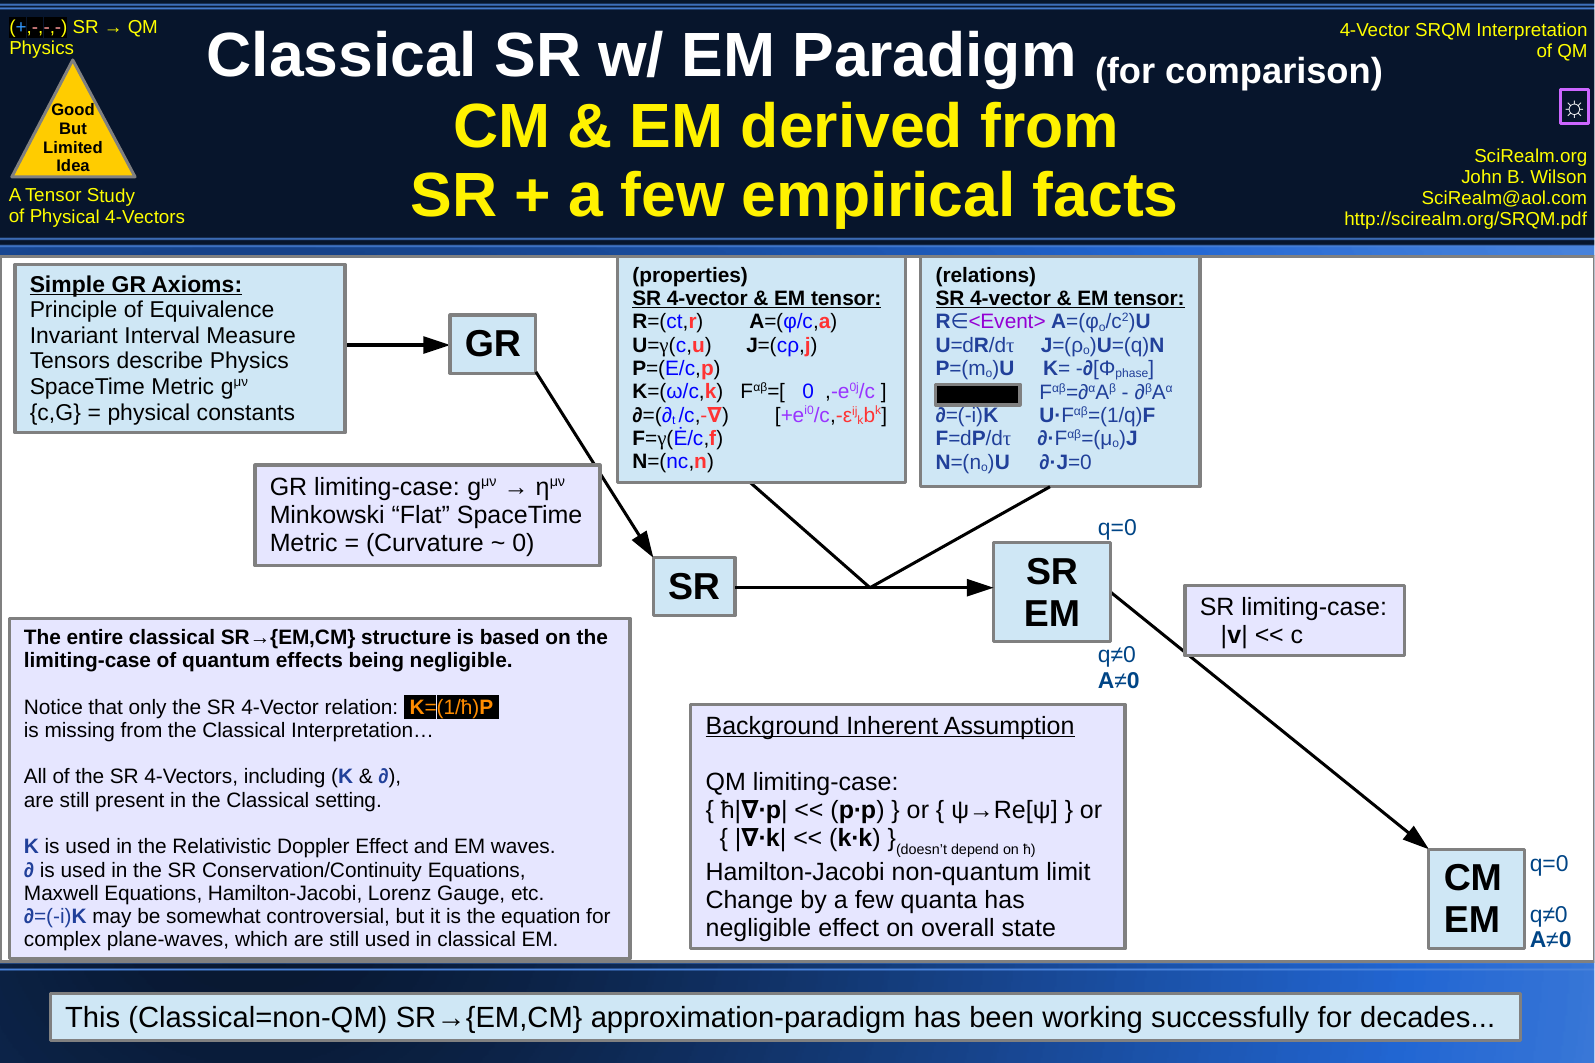

# Classical SR w/ EM Paradigm (for comparison) CM & EM derived from SR + a few empirical facts
(+,-,-,-) SR → QM
Physics
A Tensor Study
of Physical 4-Vectors
4-Vector SRQM Interpretation
of QM
SciRealm.org
John B. Wilson
SciRealm@aol.com
http://scirealm.org/SRQM.pdf
Good
But
Limited
Idea
☼
(properties)
SR 4-vector & EM tensor:
R=(ct,r) A=(φ/c,a)
U=γ(c,u) J=(cρ,j)
P=(E/c,p)
K=(ω/c,k) Fαβ=[ 0 ,-e0j/c ] ∂=(∂t /c,-∇) [+ei0/c,-εijkbk]
F=γ(Ė/c,f)
N=(nc,n)
(relations)
SR 4-vector & EM tensor:
R∈<Event> A=(φo/c2)U
U=dR/dτ J=(ρo)U=(q)N
P=(mo)U K= -∂[Φphase]
	 Fαβ=∂αAβ - ∂βAα
∂=(-i)K	 U·Fαβ=(1/q)F
F=dP/dτ ∂·Fαβ=(μo)J
N=(no)U	 ∂·J=0
Simple GR Axioms:
Principle of Equivalence
Invariant Interval Measure
Tensors describe Physics
SpaceTime Metric gμν
{c,G} = physical constants
GR
GR limiting-case: gμν → ημν Minkowski “Flat” SpaceTime Metric = (Curvature ~ 0)
q=0
q≠0
A≠0
SR
EM
SR
SR limiting-case:
 |v| << c
The entire classical SR→{EM,CM} structure is based on the limiting-case of quantum effects being negligible.
Notice that only the SR 4-Vector relation: K=(1/ħ)P
is missing from the Classical Interpretation…
All of the SR 4-Vectors, including (K & ∂),
are still present in the Classical setting.
K is used in the Relativistic Doppler Effect and EM waves.
∂ is used in the SR Conservation/Continuity Equations,
Maxwell Equations, Hamilton-Jacobi, Lorenz Gauge, etc.
∂=(-i)K may be somewhat controversial, but it is the equation for complex plane-waves, which are still used in classical EM.
Background Inherent Assumption
QM limiting-case:
{ ħ|∇∙p| << (p∙p) } or { ψ→Re[ψ] } or
 { |∇∙k| << (k∙k) }(doesn’t depend on ħ)
Hamilton-Jacobi non-quantum limit
Change by a few quanta has
negligible effect on overall state
q=0
q≠0
A≠0
CM
EM
This (Classical=non-QM) SR→{EM,CM} approximation-paradigm has been working successfully for decades...